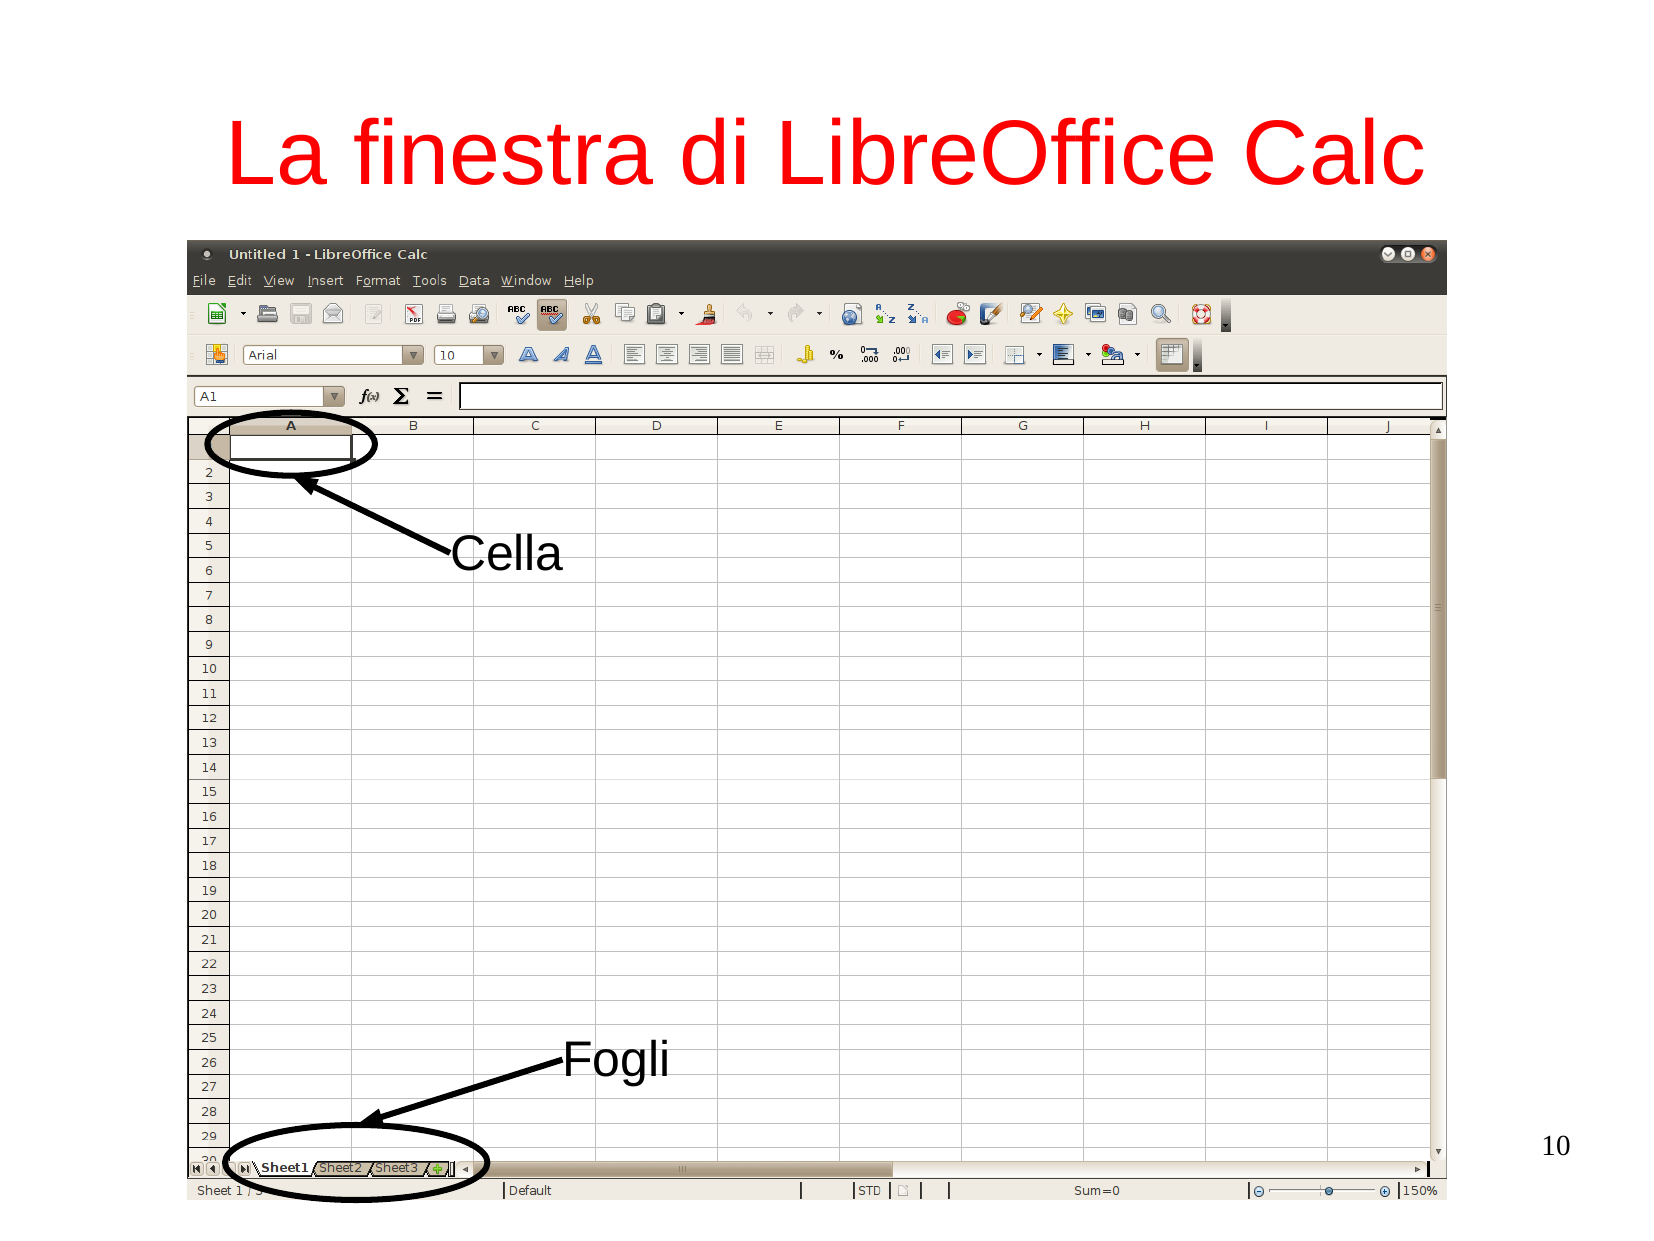

# La finestra di LibreOffice Calc
Cella
Fogli
LibreOffice Calc
10